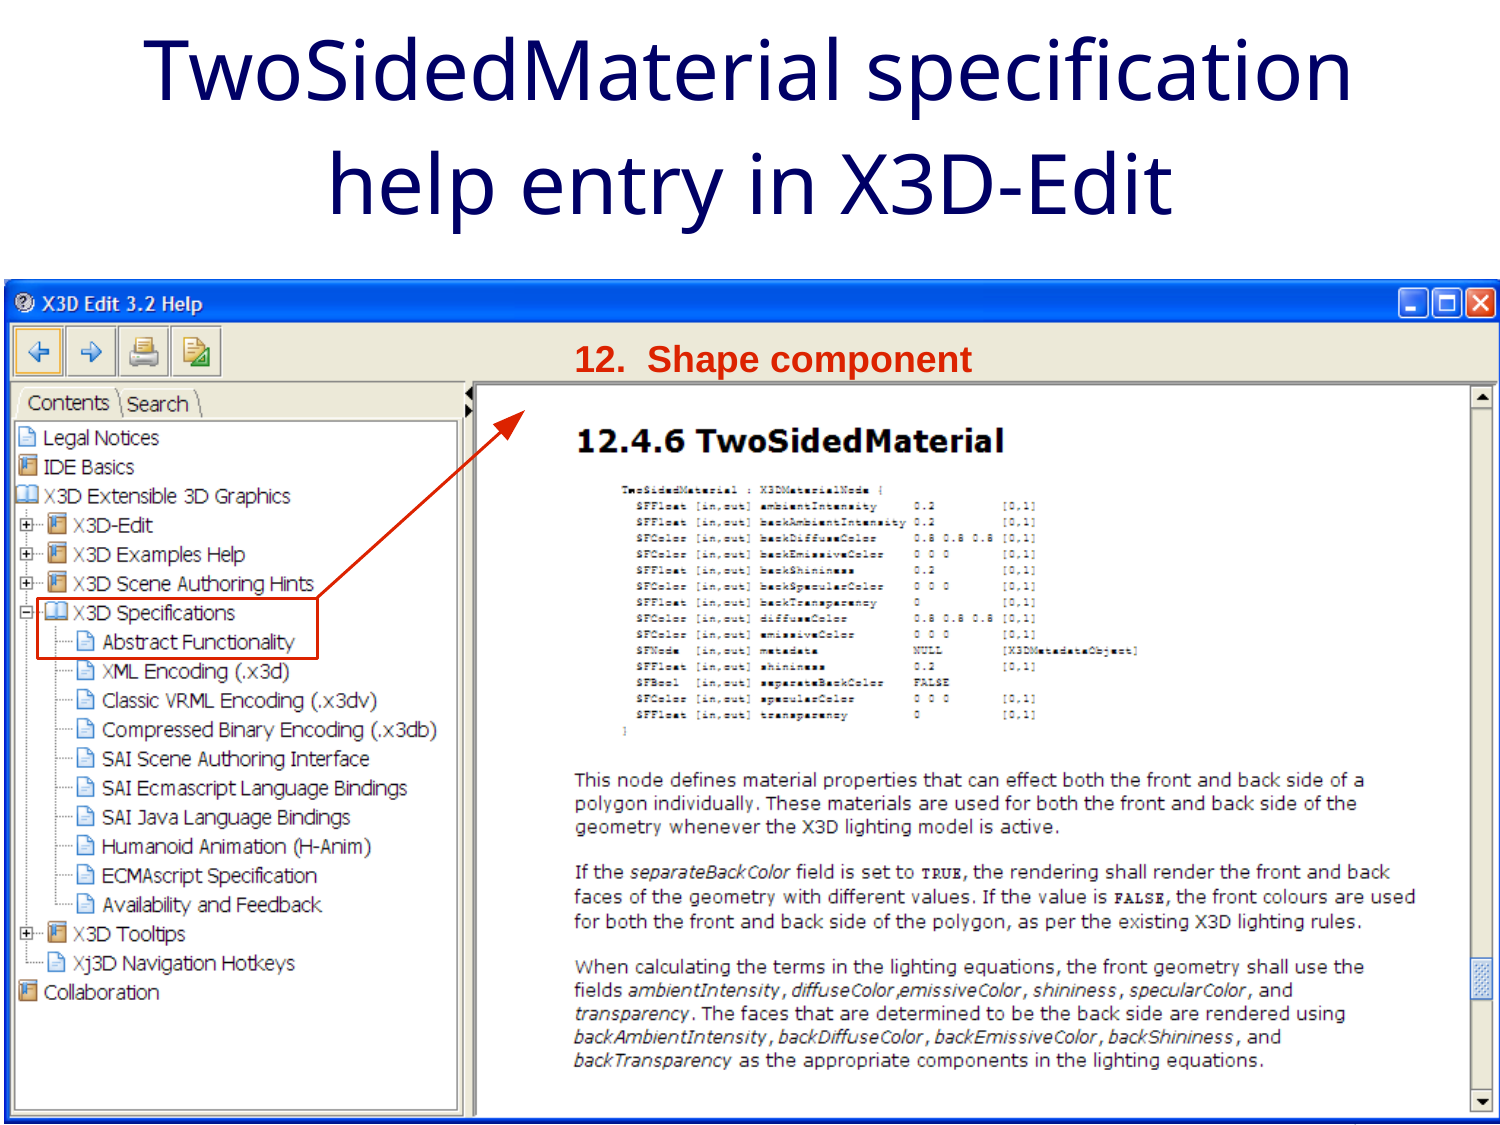

# TwoSidedMaterial specification help entry in X3D-Edit
12. Shape component